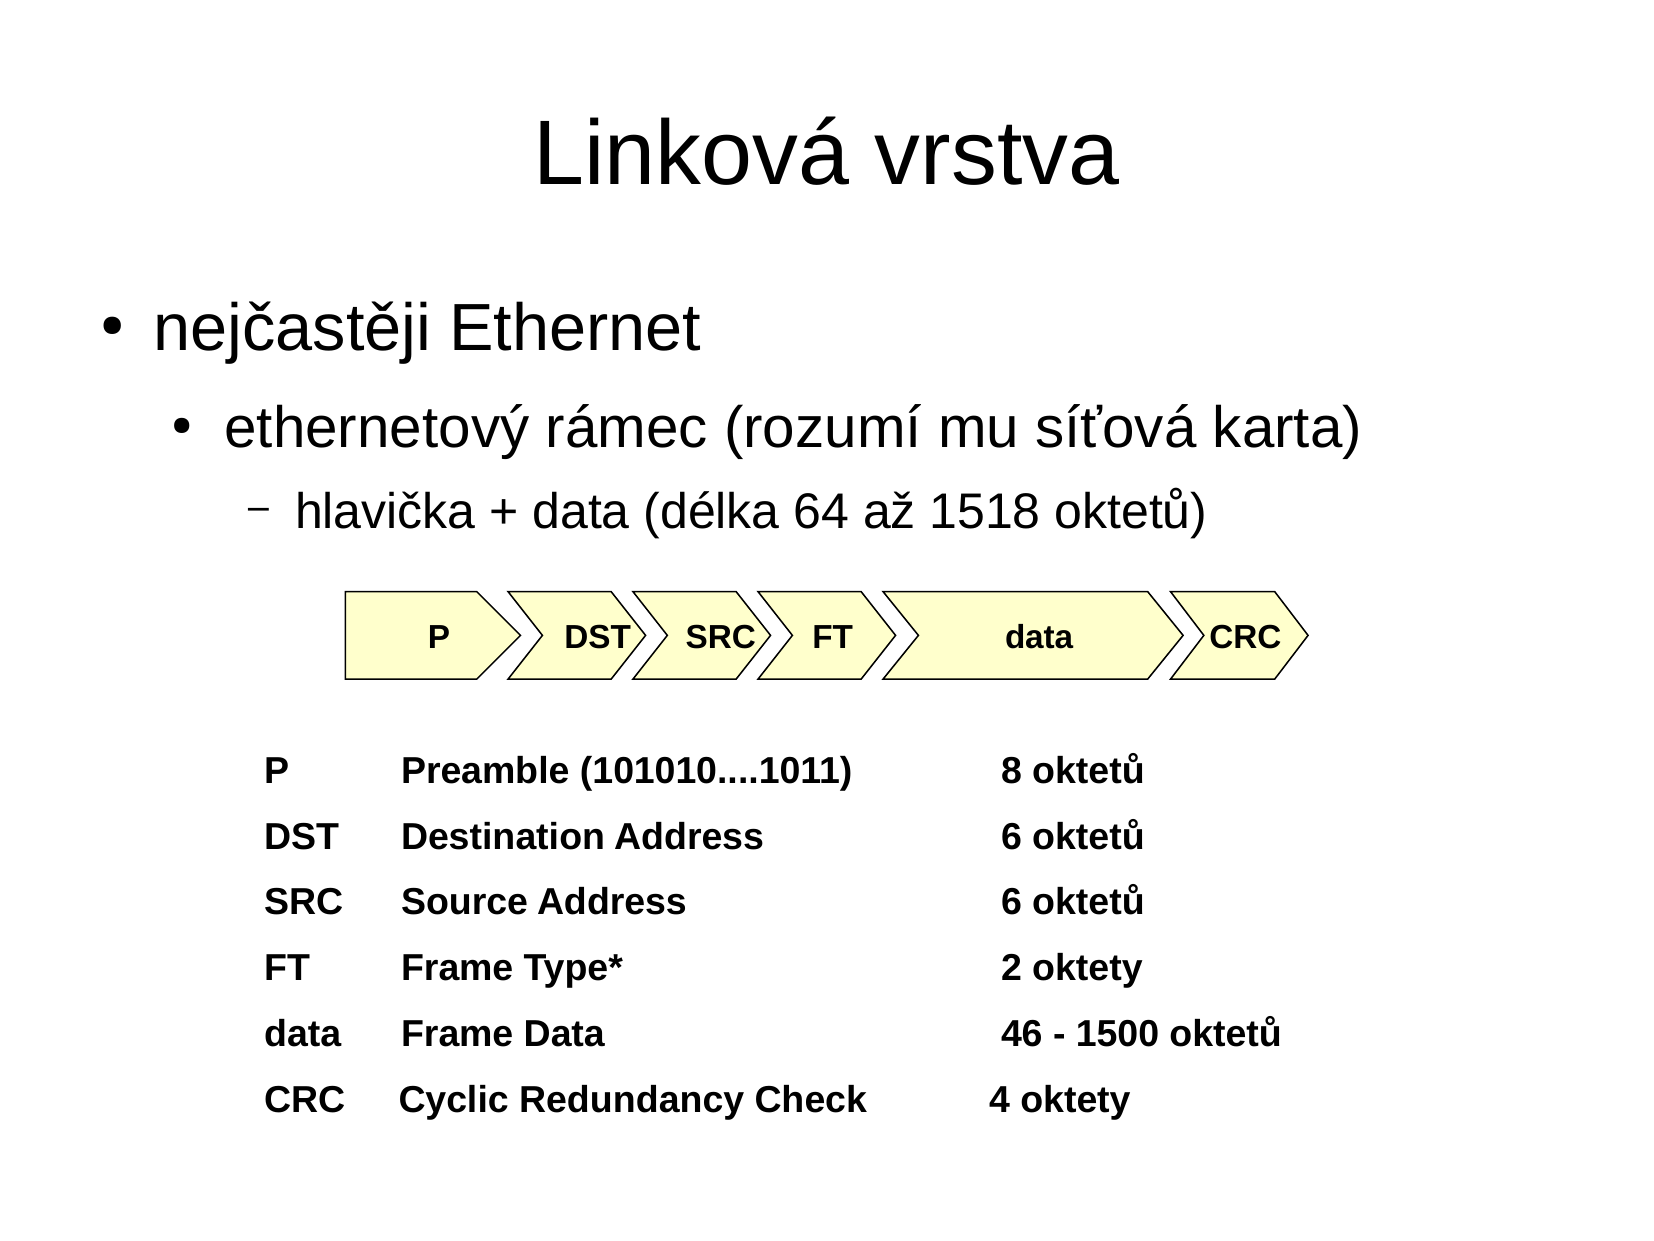

# Linková vrstva
nejčastěji Ethernet
ethernetový rámec (rozumí mu síťová karta)
hlavička + data (délka 64 až 1518 oktetů)
P
DST
SRC
FT
data
CRC
P 	Preamble (101010....1011)	8 oktetů
DST 	Destination Address		6 oktetů
SRC	Source Address			6 oktetů
FT	Frame Type*			2 oktety
data	Frame Data			46 - 1500 oktetů
CRC	Cyclic Redundancy Check		4 oktety